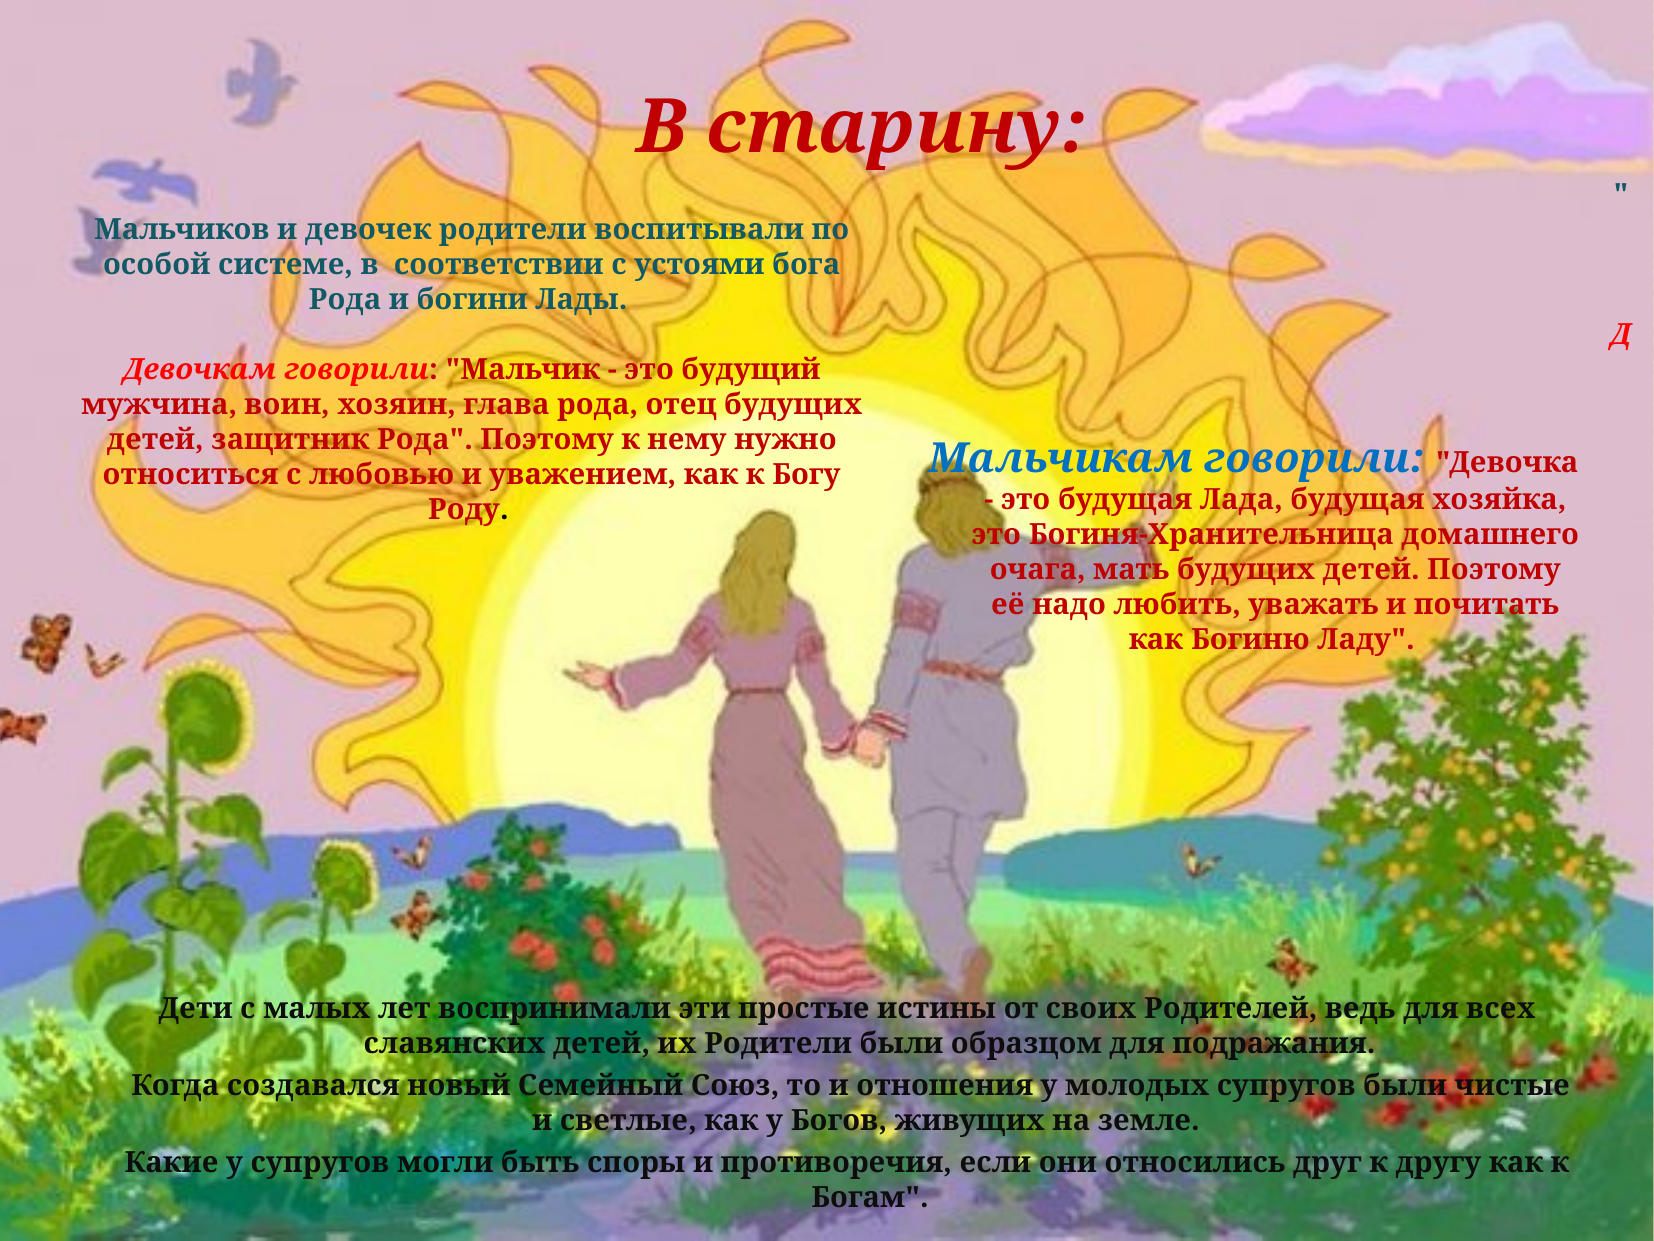

В старину:
"Мальчиков и девочек родители воспитывали по особой системе, в соответствии с устоями бога Рода и богини Лады.
ДДевочкам говорили: "Мальчик - это будущий мужчина, воин, хозяин, глава рода, отец будущих детей, защитник Рода". Поэтому к нему нужно относиться с любовью и уважением, как к Богу Роду.
Мальчикам говорили: "Девочка - это будущая Лада, будущая хозяйка, это Богиня-Хранительница домашнего очага, мать будущих детей. Поэтому её надо любить, уважать и почитать как Богиню Ладу".
Дети с малых лет воспринимали эти простые истины от своих Родителей, ведь для всех славянских детей, их Родители были образцом для подражания.
 Когда создавался новый Семейный Союз, то и отношения у молодых супругов были чистые и светлые, как у Богов, живущих на земле.
Какие у супругов могли быть споры и противоречия, если они относились друг к другу как к Богам".